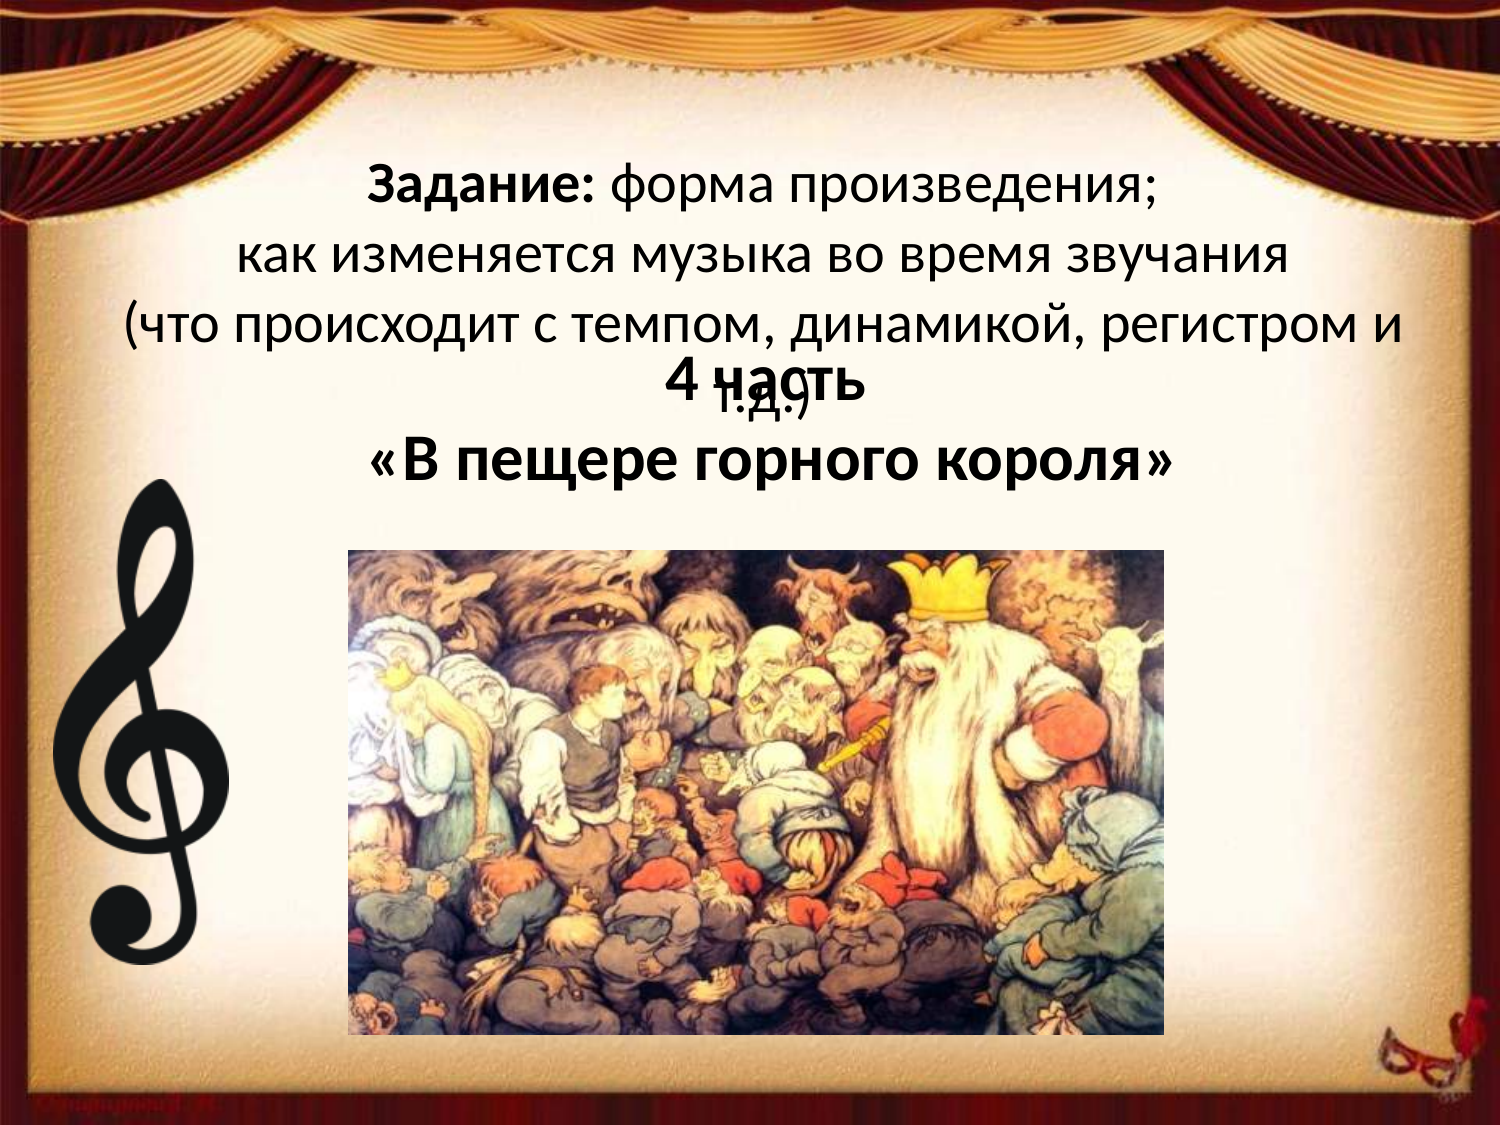

# Задание: форма произведения; как изменяется музыка во время звучания (что происходит с темпом, динамикой, регистром и т.д.)
4 часть
«В пещере горного короля»